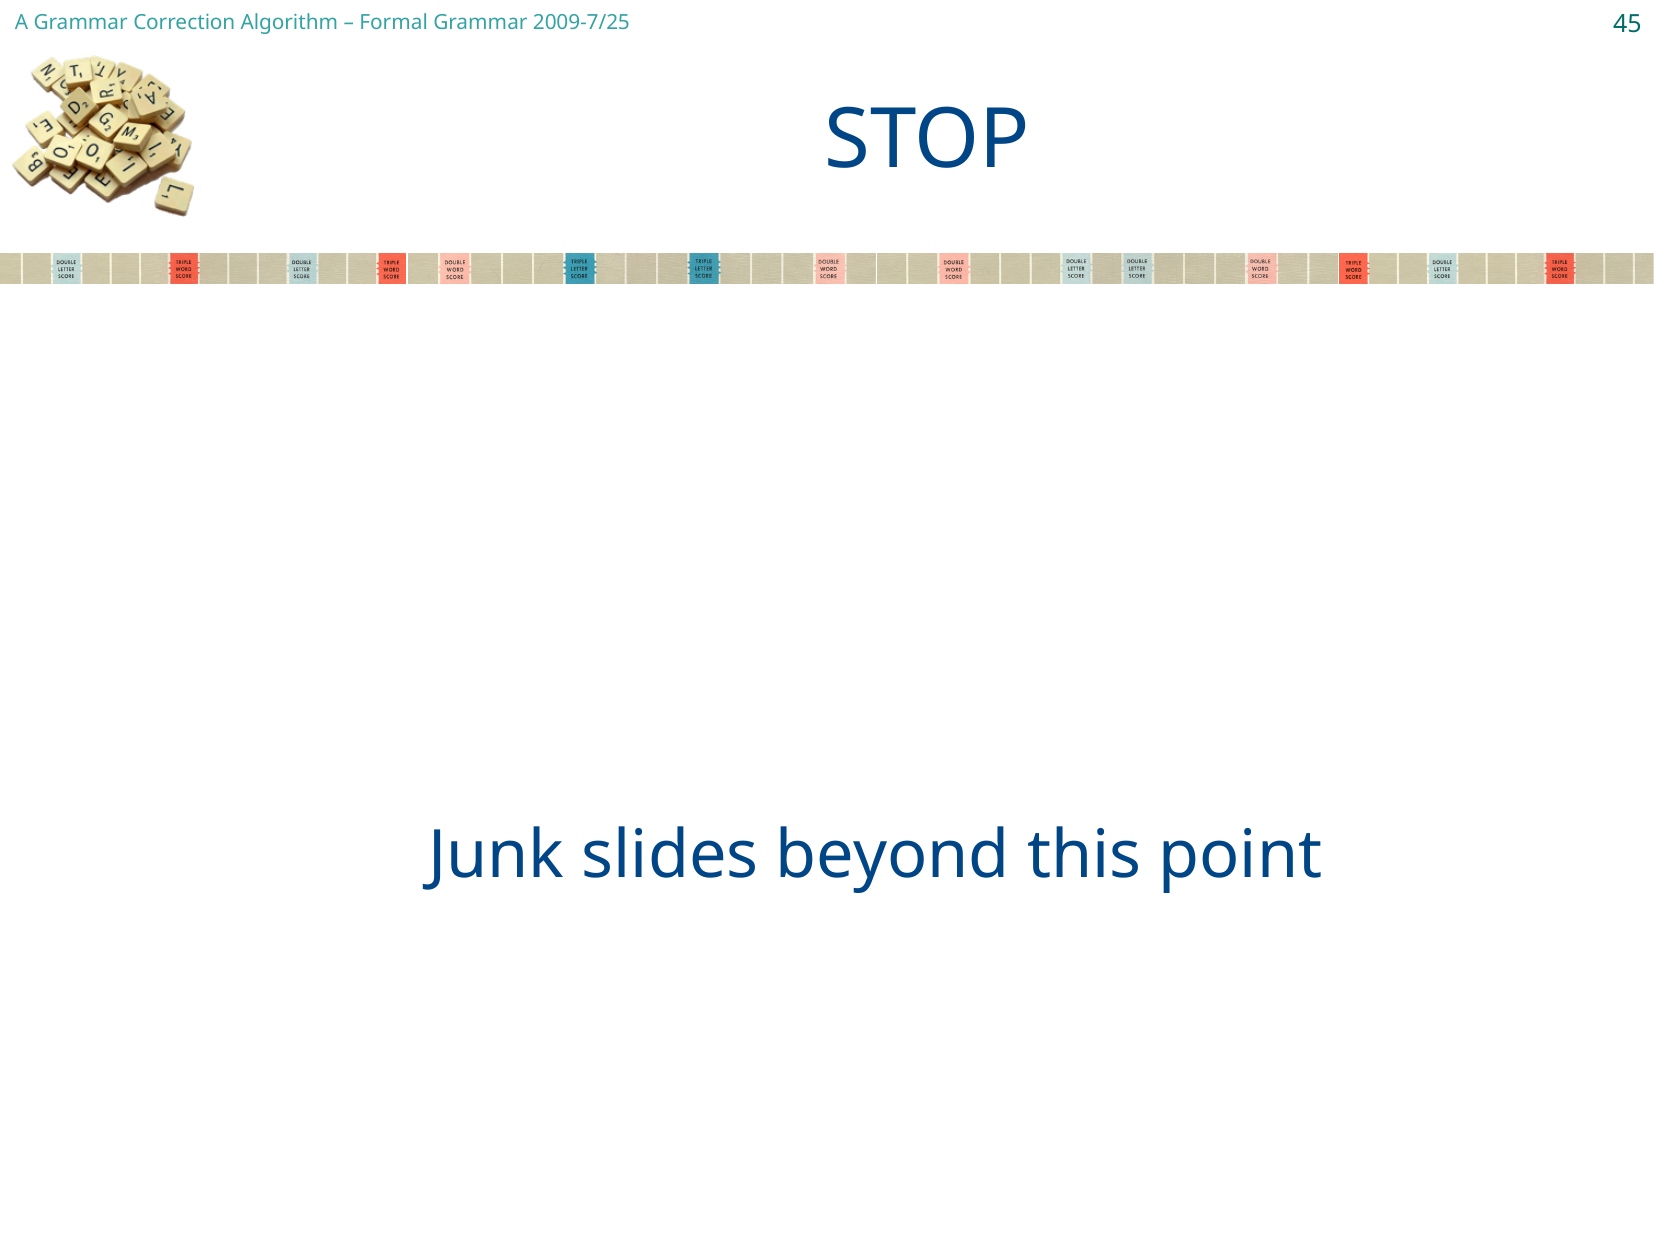

45
# STOP
 					Junk slides beyond this point